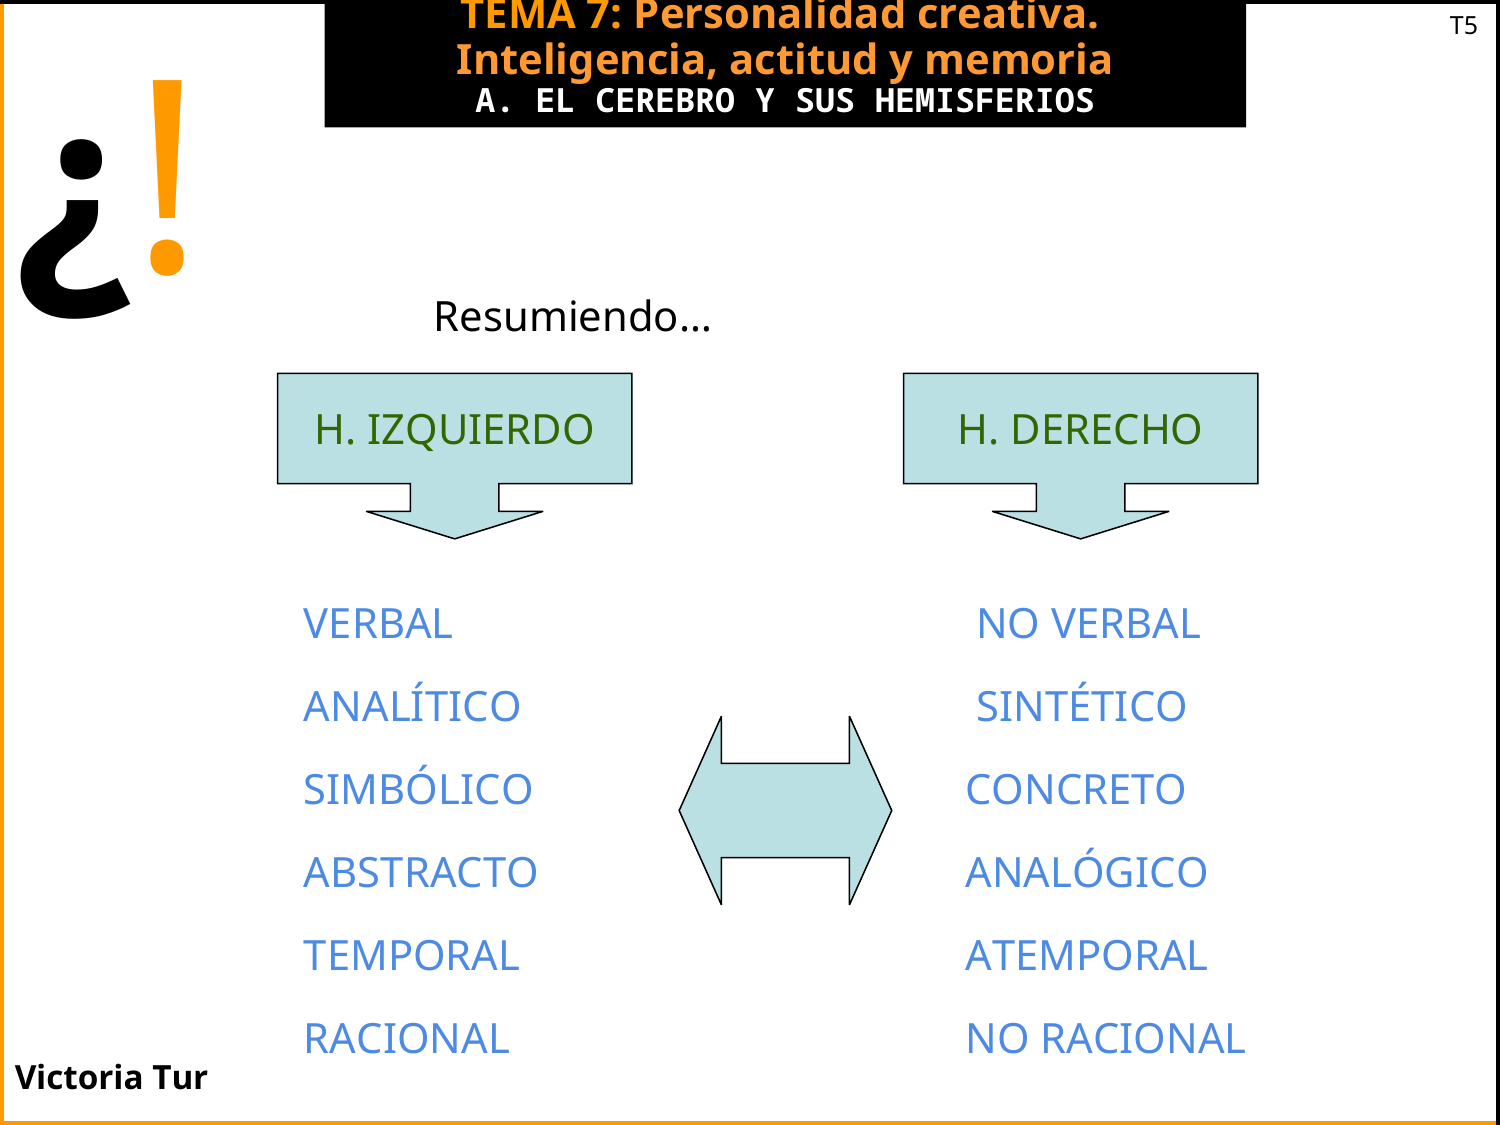

T5
Resumiendo…
H. IZQUIERDO
H. DERECHO
VERBAL
ANALÍTICO
SIMBÓLICO
ABSTRACTO
TEMPORAL
RACIONAL
 NO VERBAL
 SINTÉTICO
CONCRETO
ANALÓGICO
ATEMPORAL
NO RACIONAL